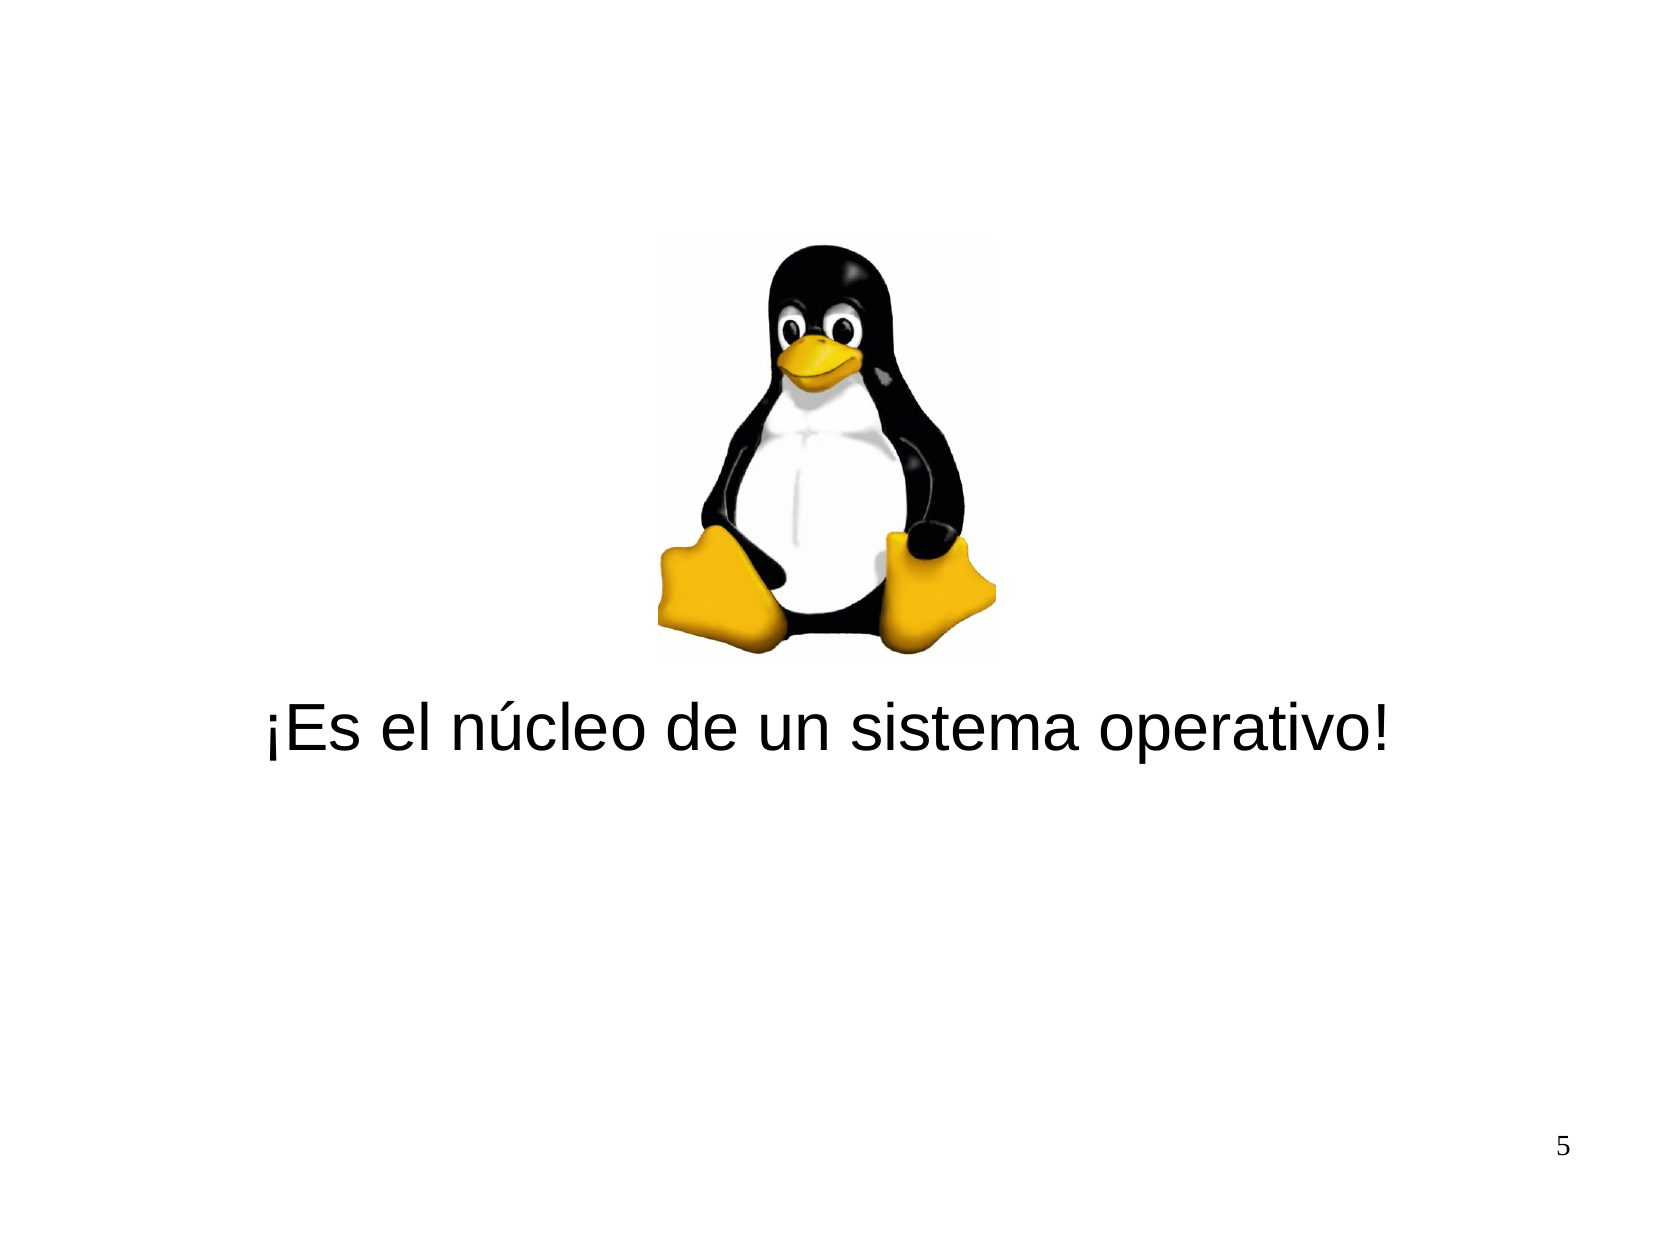

# ¡Es el núcleo de un sistema operativo!
5